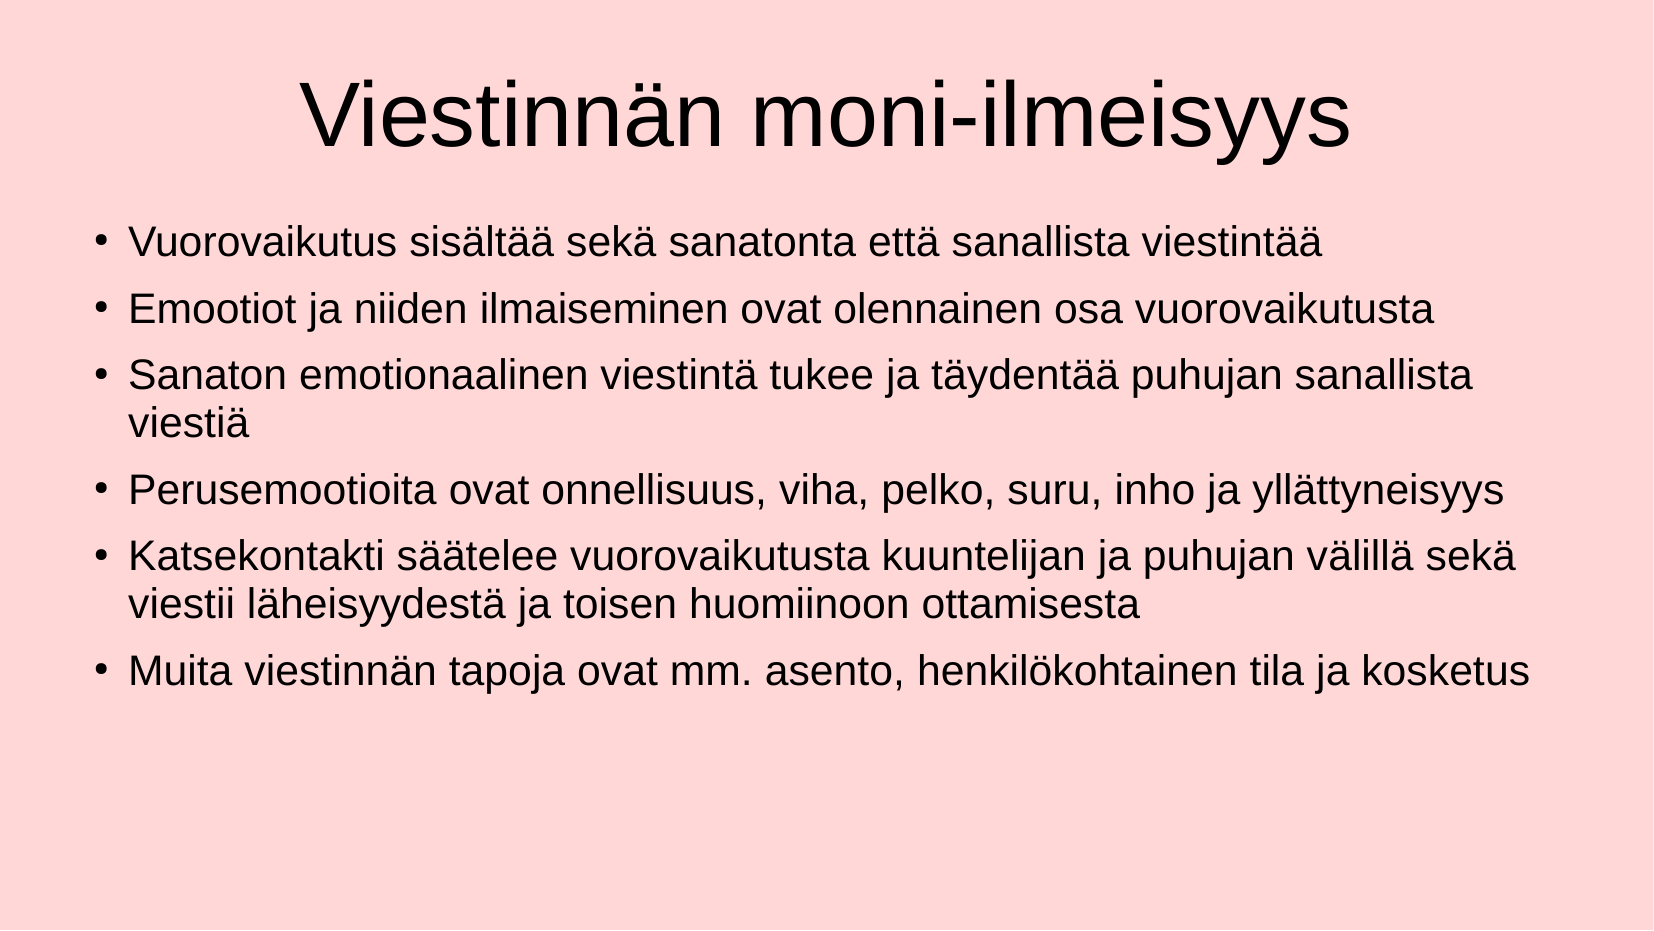

# Viestinnän moni-ilmeisyys
Vuorovaikutus sisältää sekä sanatonta että sanallista viestintää
Emootiot ja niiden ilmaiseminen ovat olennainen osa vuorovaikutusta
Sanaton emotionaalinen viestintä tukee ja täydentää puhujan sanallista viestiä
Perusemootioita ovat onnellisuus, viha, pelko, suru, inho ja yllättyneisyys
Katsekontakti säätelee vuorovaikutusta kuuntelijan ja puhujan välillä sekä viestii läheisyydestä ja toisen huomiinoon ottamisesta
Muita viestinnän tapoja ovat mm. asento, henkilökohtainen tila ja kosketus